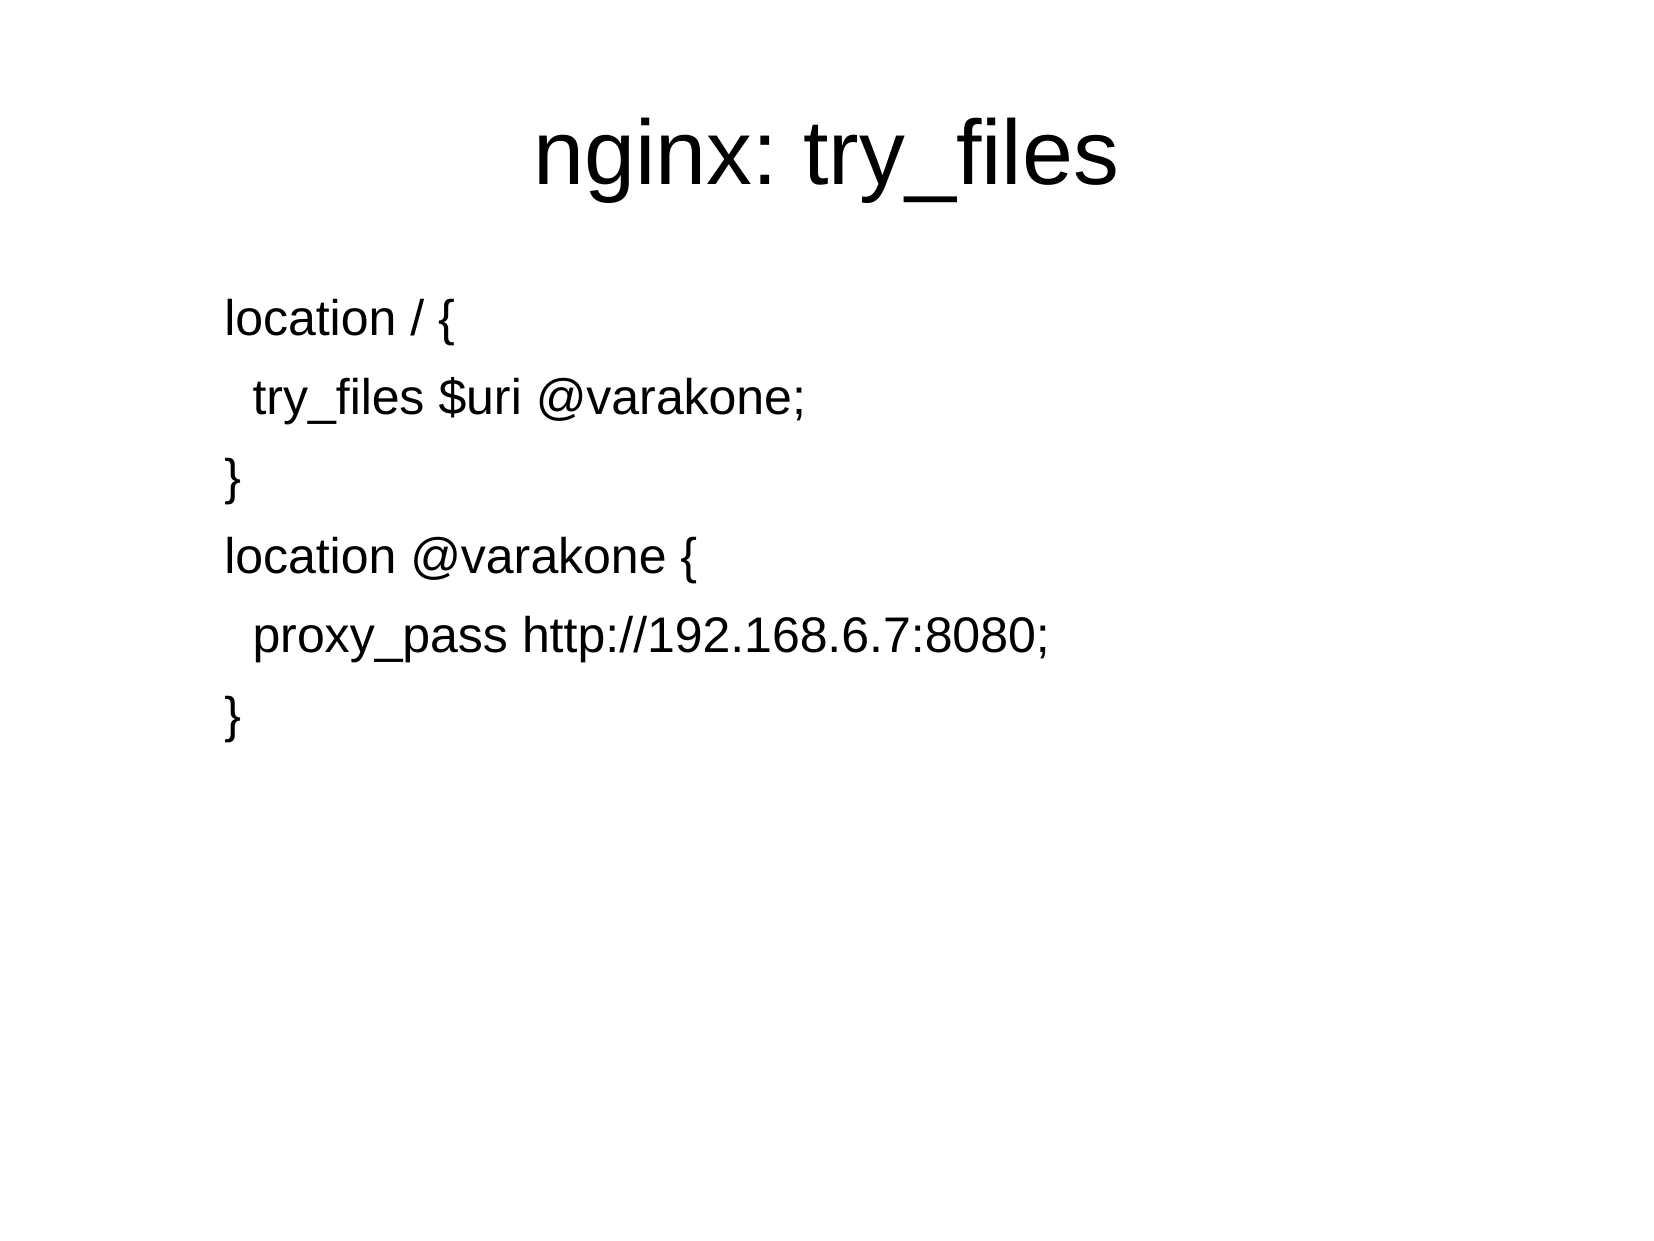

# nginx: try_files
location / {
 try_files $uri @varakone;
}
location @varakone {
 proxy_pass http://192.168.6.7:8080;
}